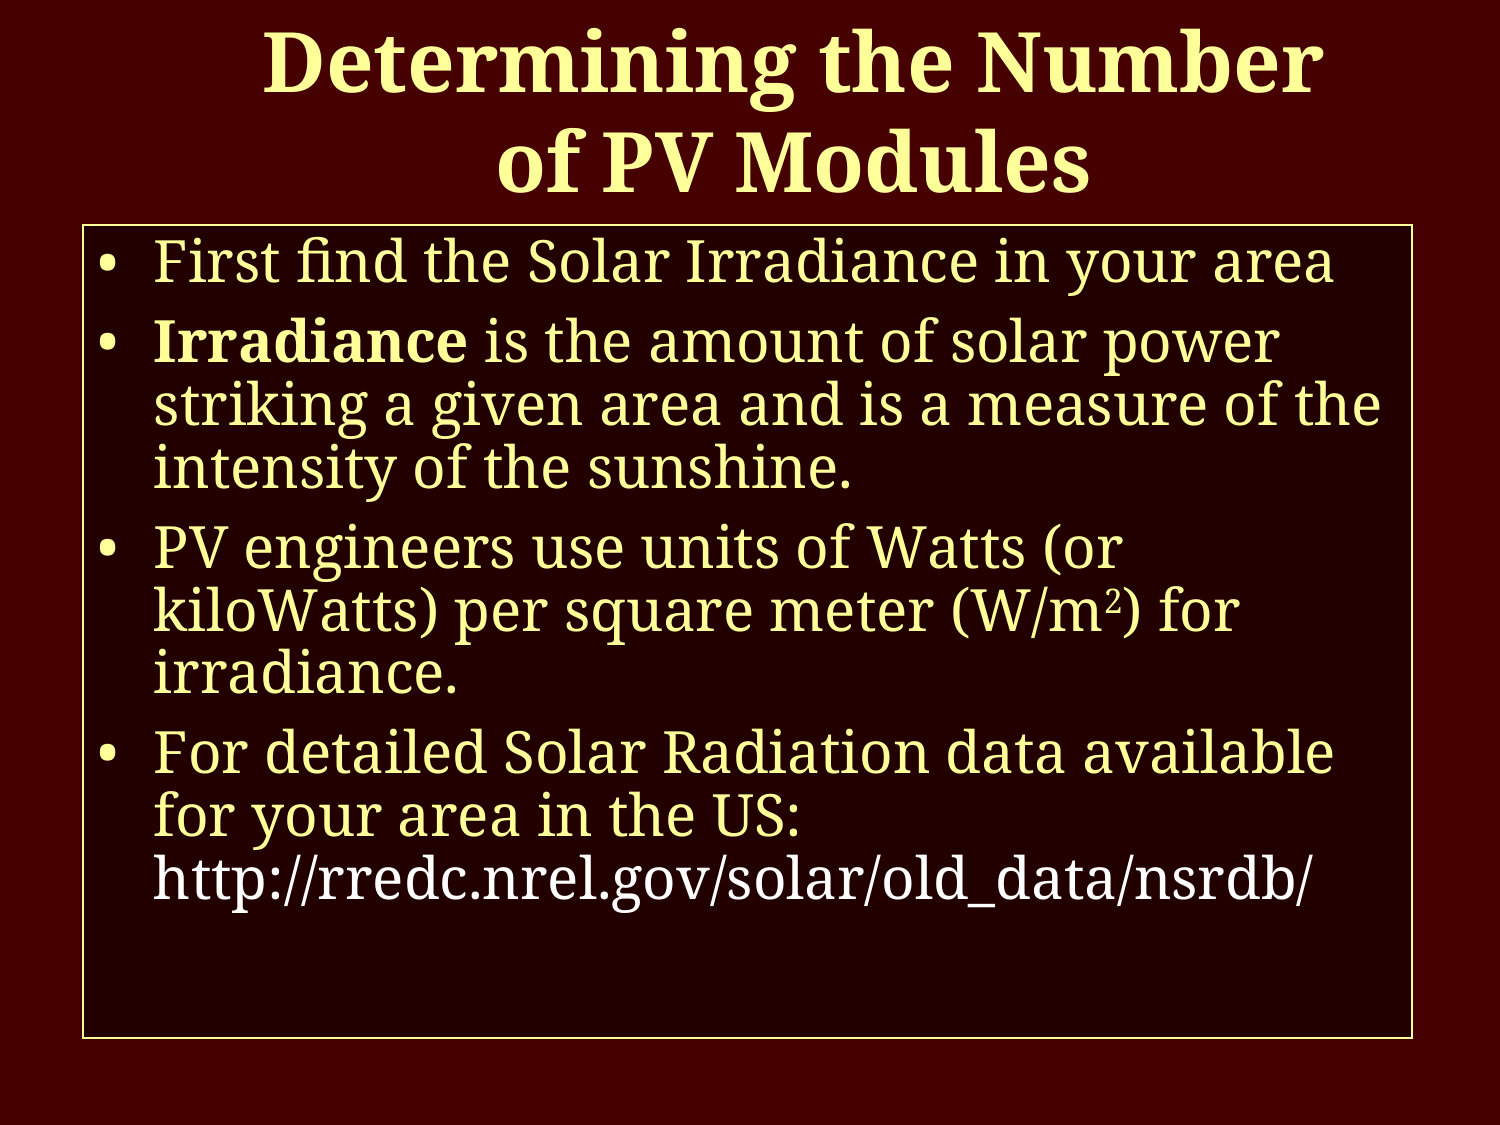

# Determining the Number of PV Modules
First find the Solar Irradiance in your area
Irradiance is the amount of solar power striking a given area and is a measure of the intensity of the sunshine.
PV engineers use units of Watts (or kiloWatts) per square meter (W/m2) for irradiance.
For detailed Solar Radiation data available for your area in the US: http://rredc.nrel.gov/solar/old_data/nsrdb/
Engineering Photovoltaic Systems
31